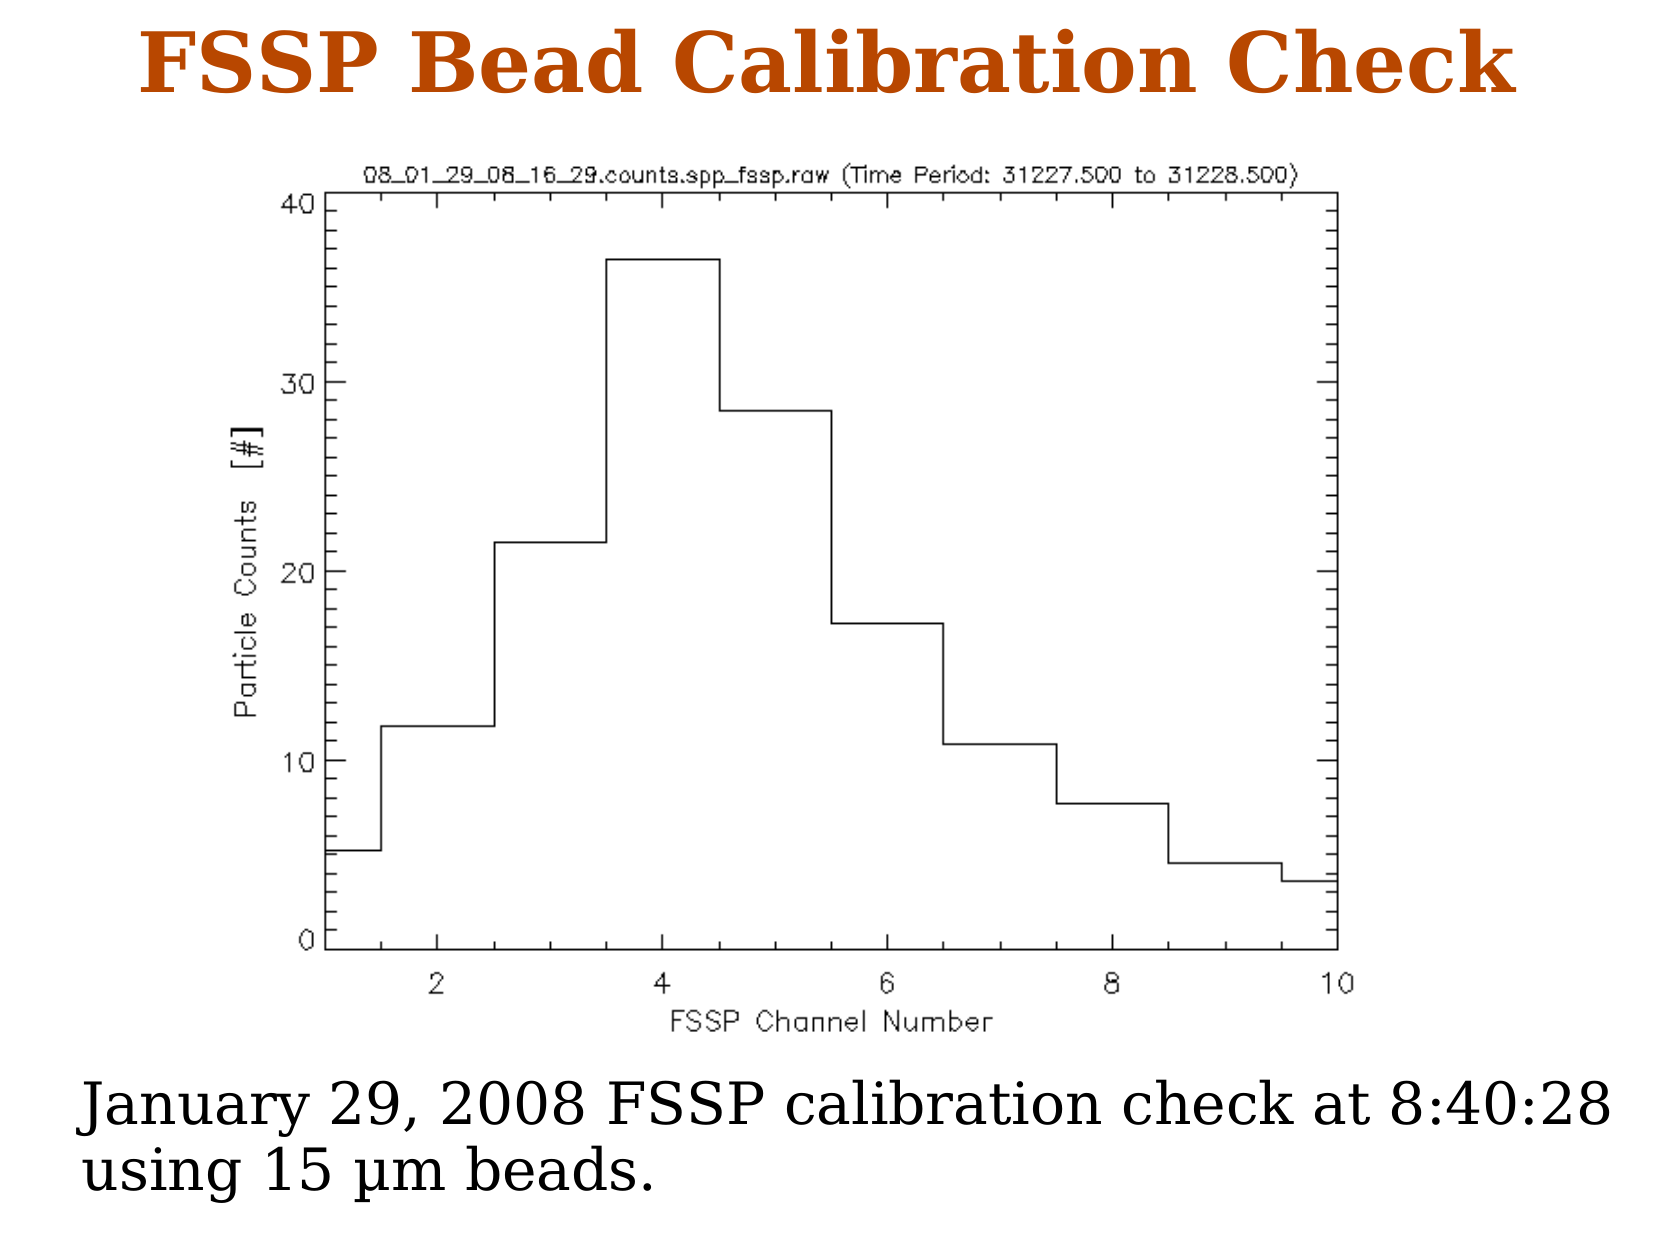

FSSP Bead Calibration Check
January 29, 2008 FSSP calibration check at 8:40:28 using 15 µm beads.